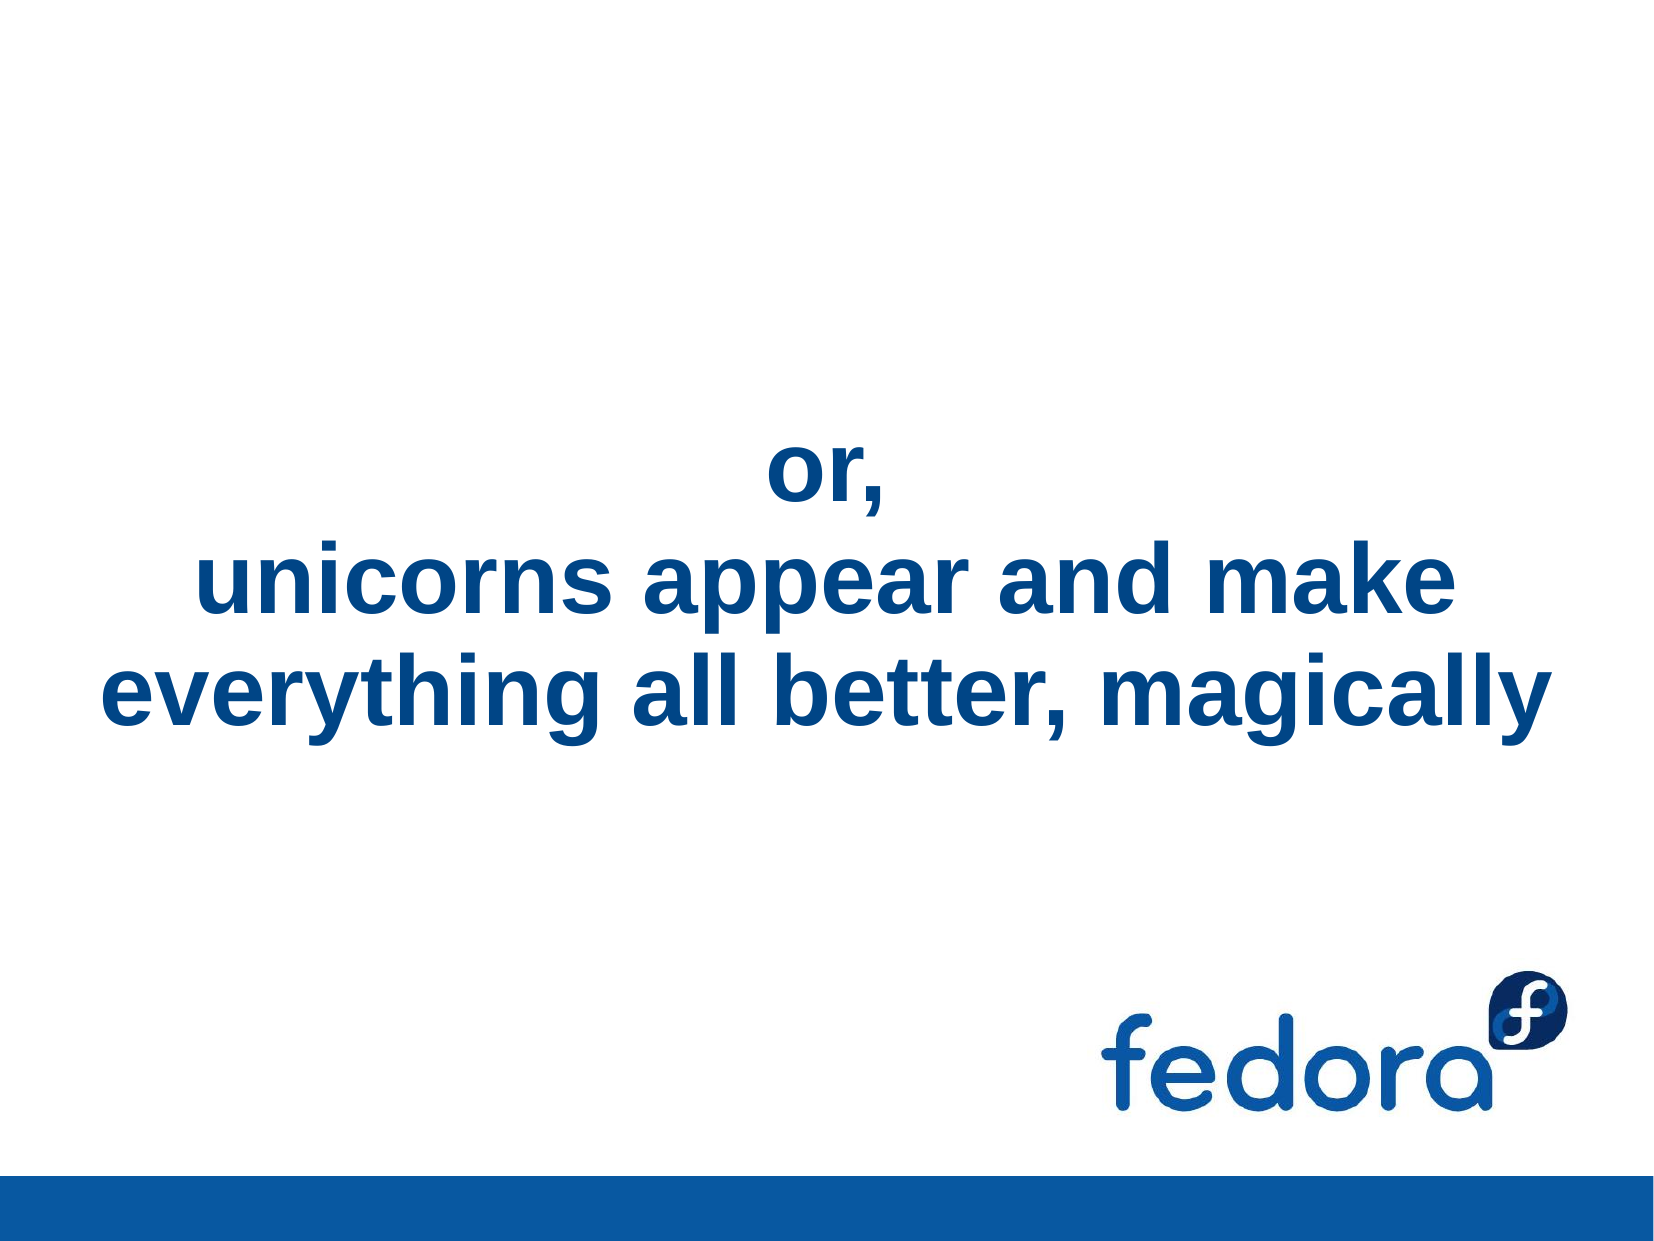

# or, unicorns appear and make everything all better, magically